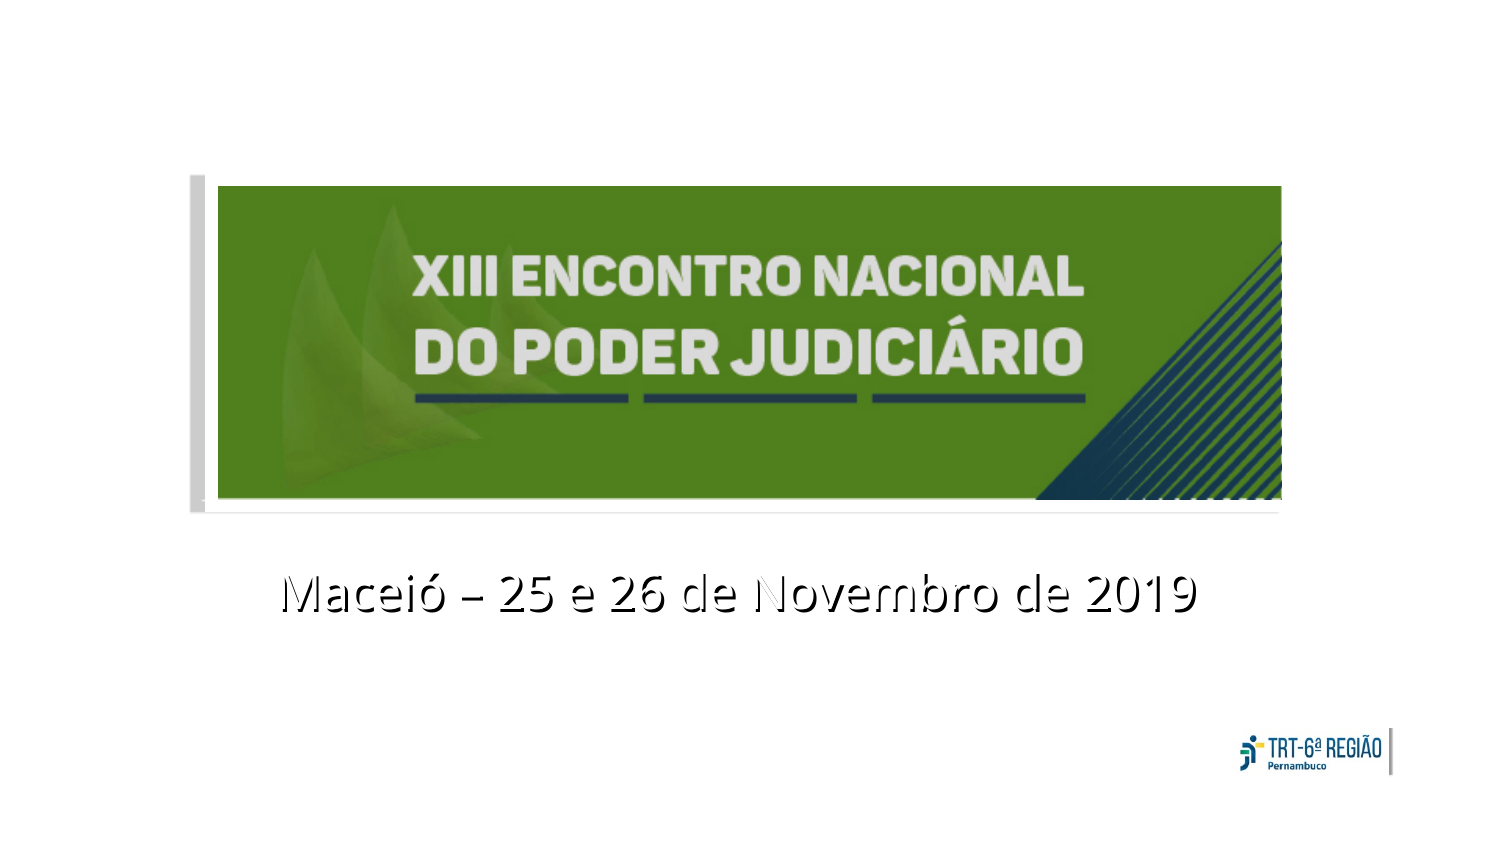

Maceió – 25 e 26 de Novembro de 2019